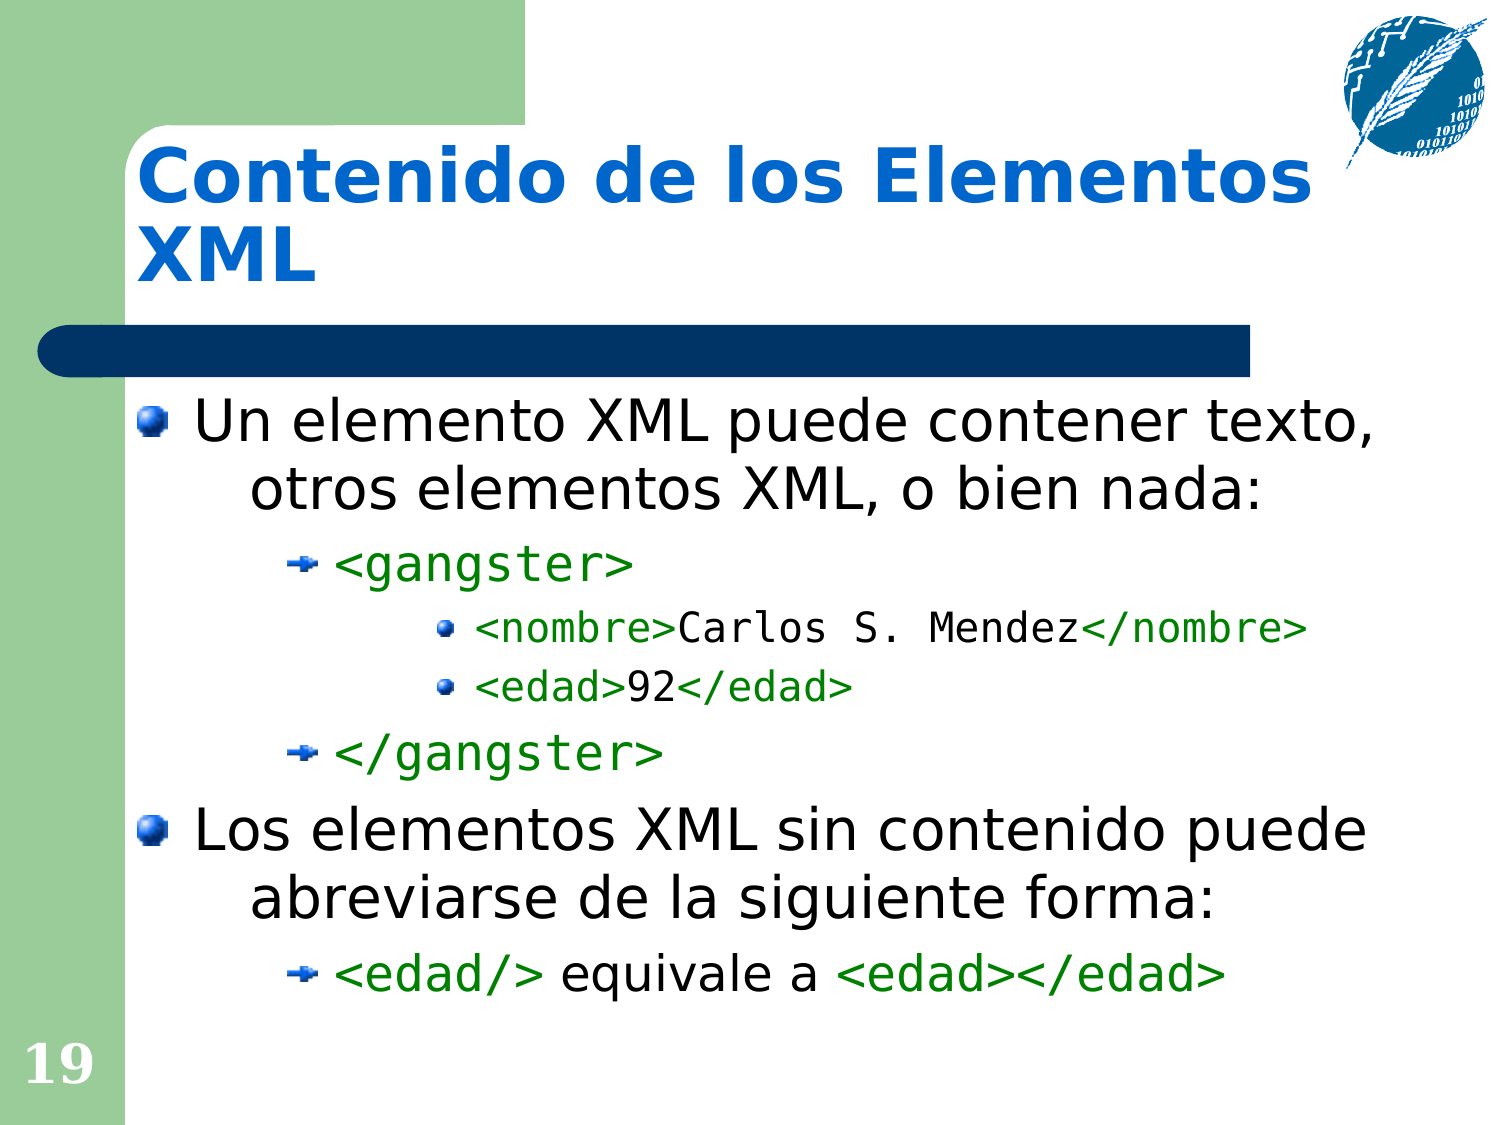

# Contenido de los Elementos XML
Un elemento XML puede contener texto, otros elementos XML, o bien nada:
<gangster>
<nombre>Carlos S. Mendez</nombre>
<edad>92</edad>
</gangster>
Los elementos XML sin contenido puede abreviarse de la siguiente forma:
<edad/> equivale a <edad></edad>
19